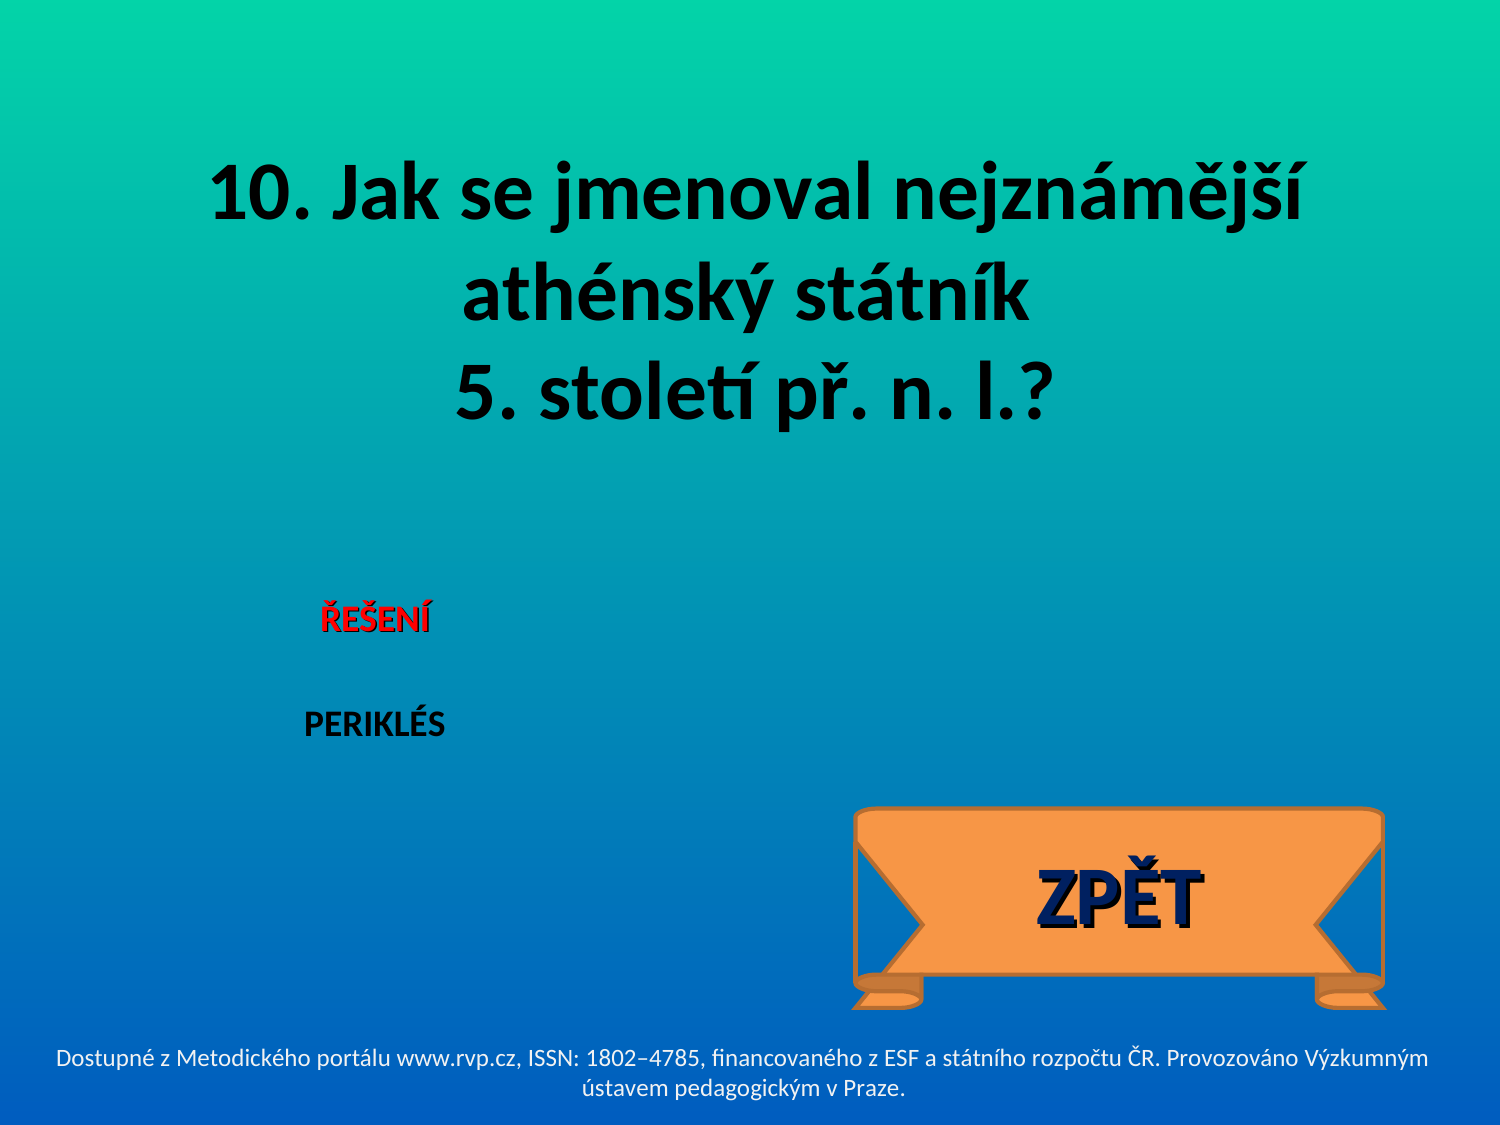

10. Jak se jmenoval nejznámější athénský státník
5. století př. n. l.?
ŘEŠENÍ
PERIKLÉS
ZPĚT
Dostupné z Metodického portálu www.rvp.cz, ISSN: 1802–4785, financovaného z ESF a státního rozpočtu ČR. Provozováno Výzkumným ústavem pedagogickým v Praze.